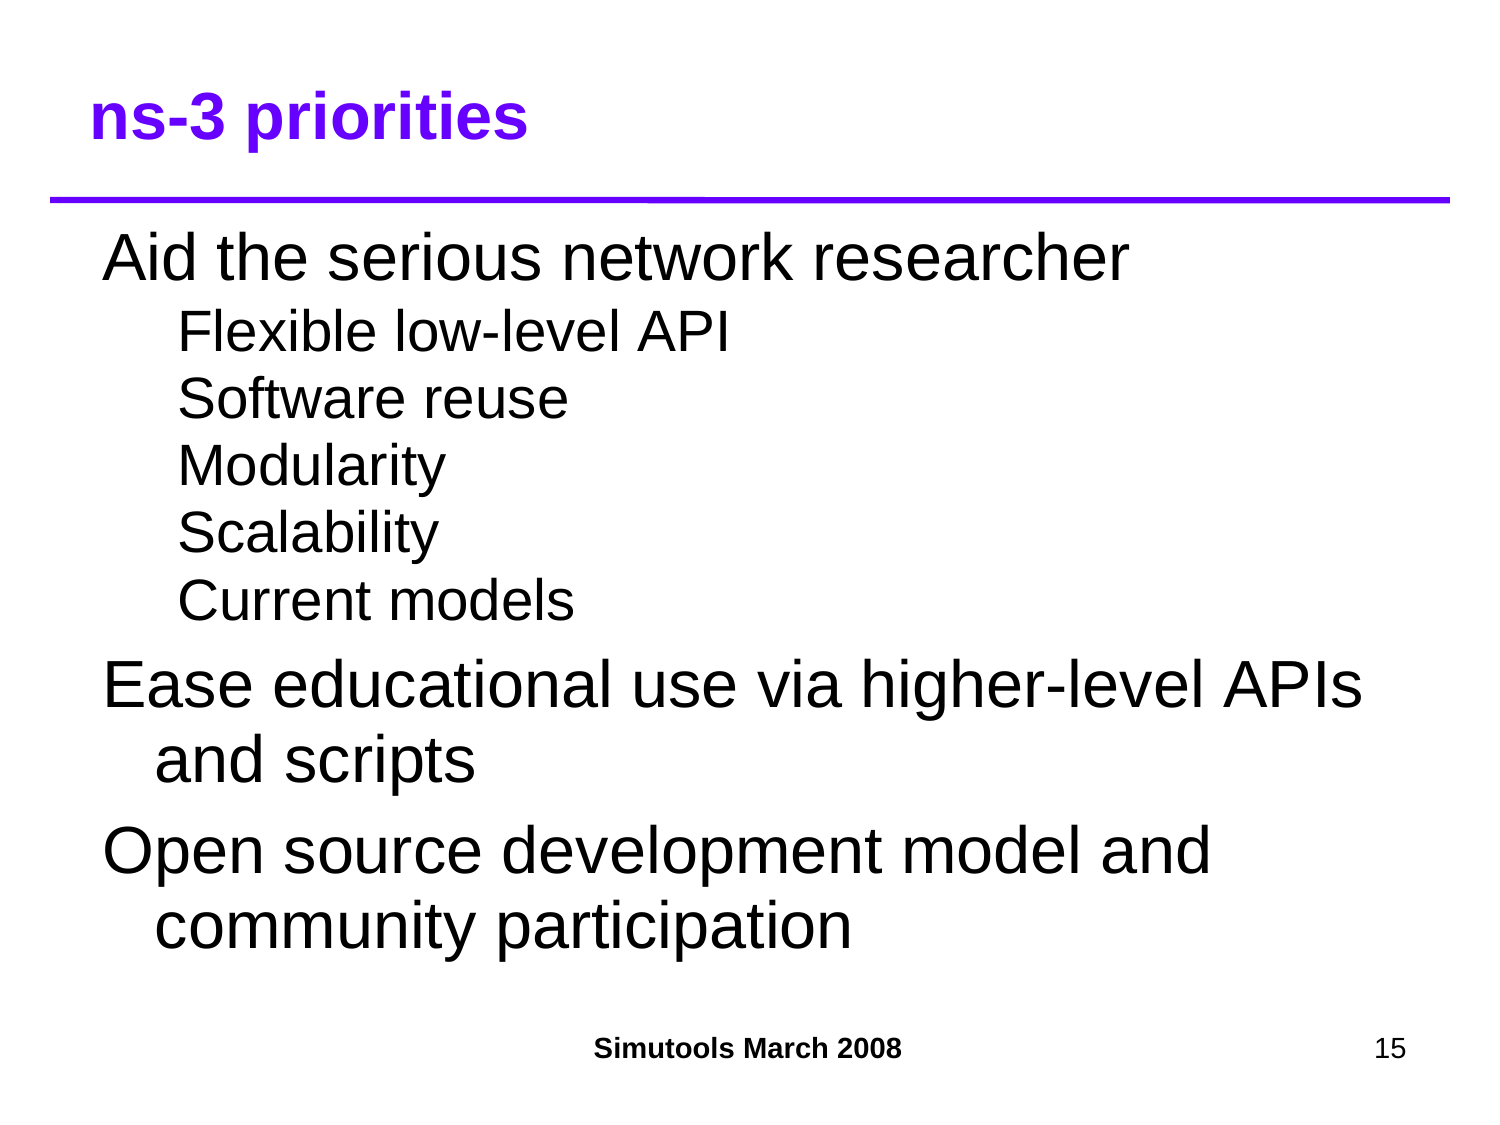

# ns-3 priorities
Aid the serious network researcher
Flexible low-level API
Software reuse
Modularity
Scalability
Current models
Ease educational use via higher-level APIs and scripts
Open source development model and community participation
15